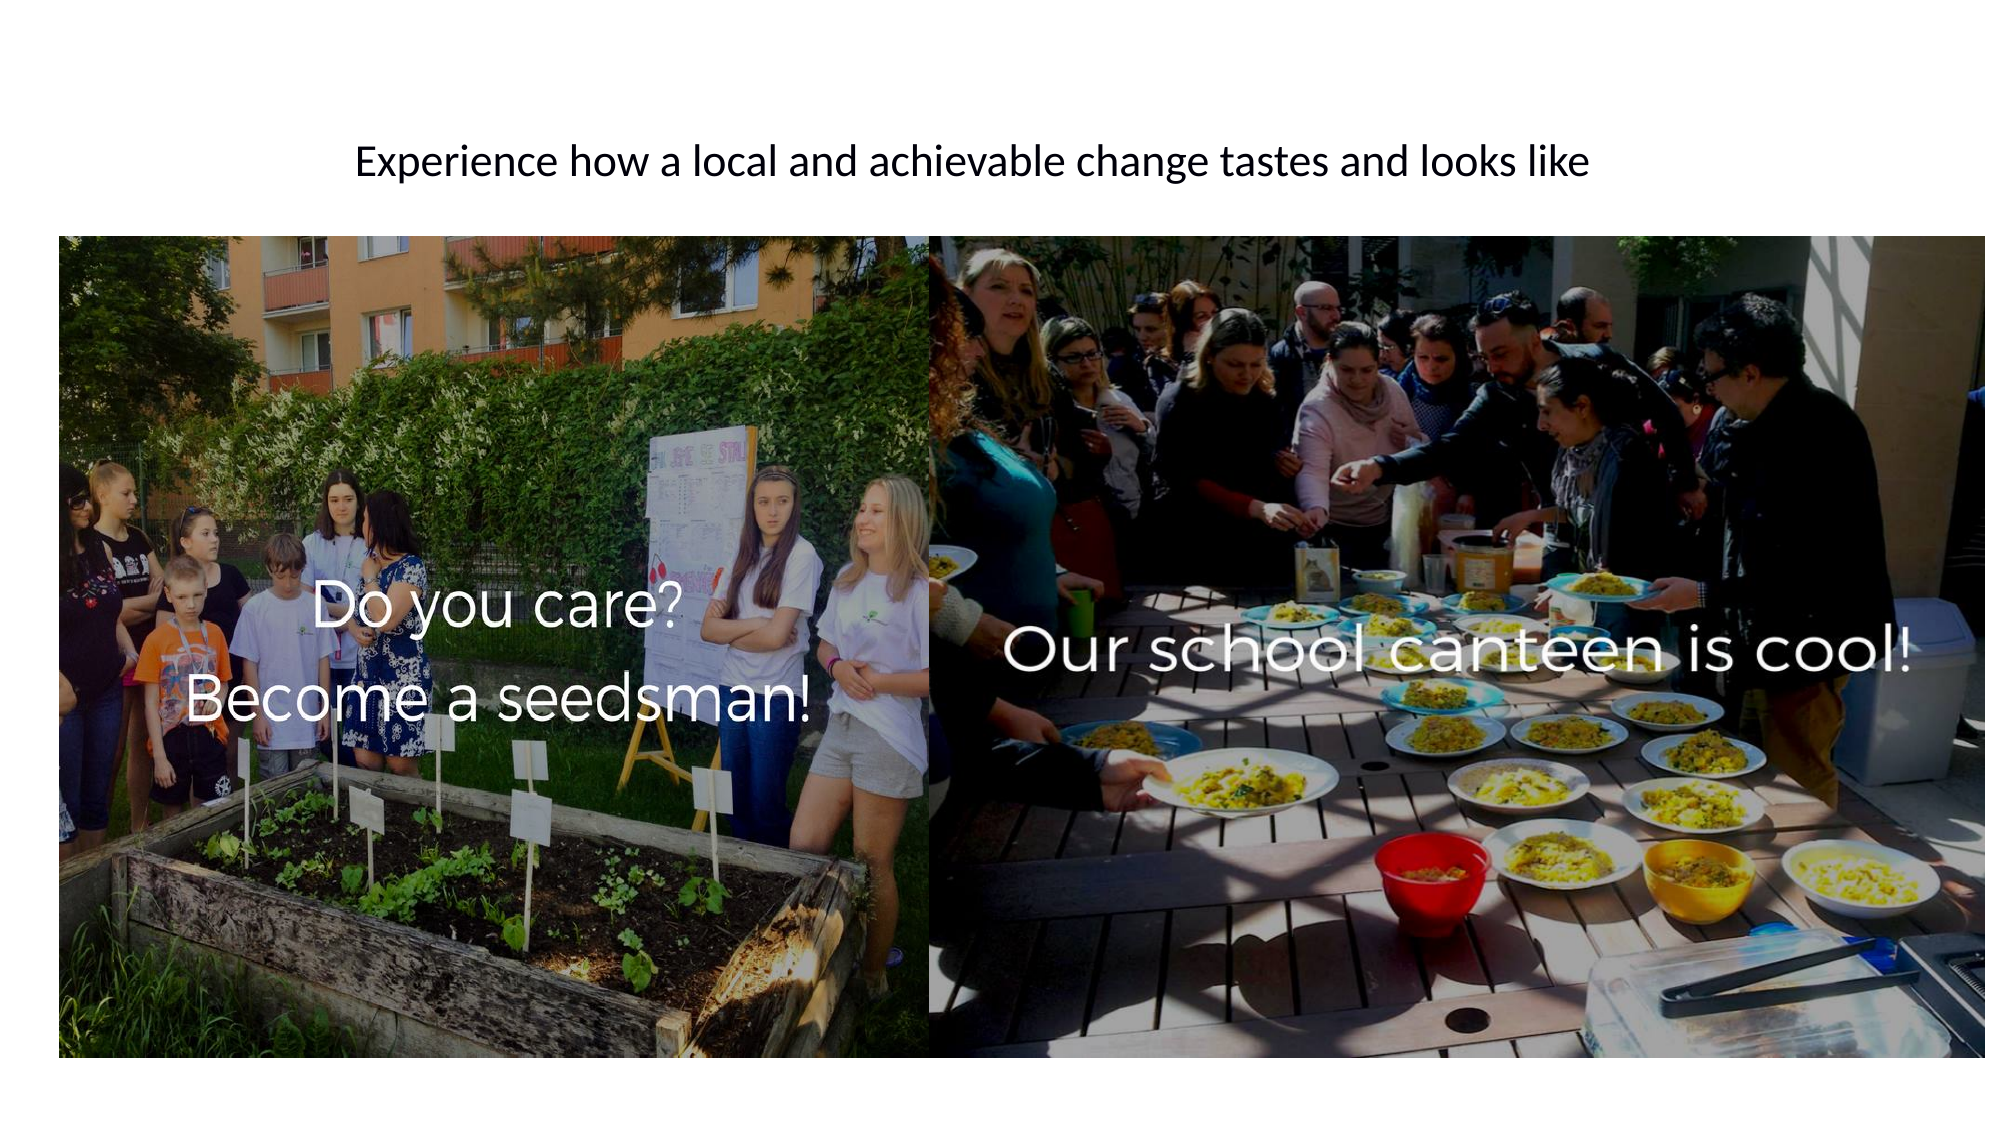

# Experience how a local and achievable change tastes and looks like